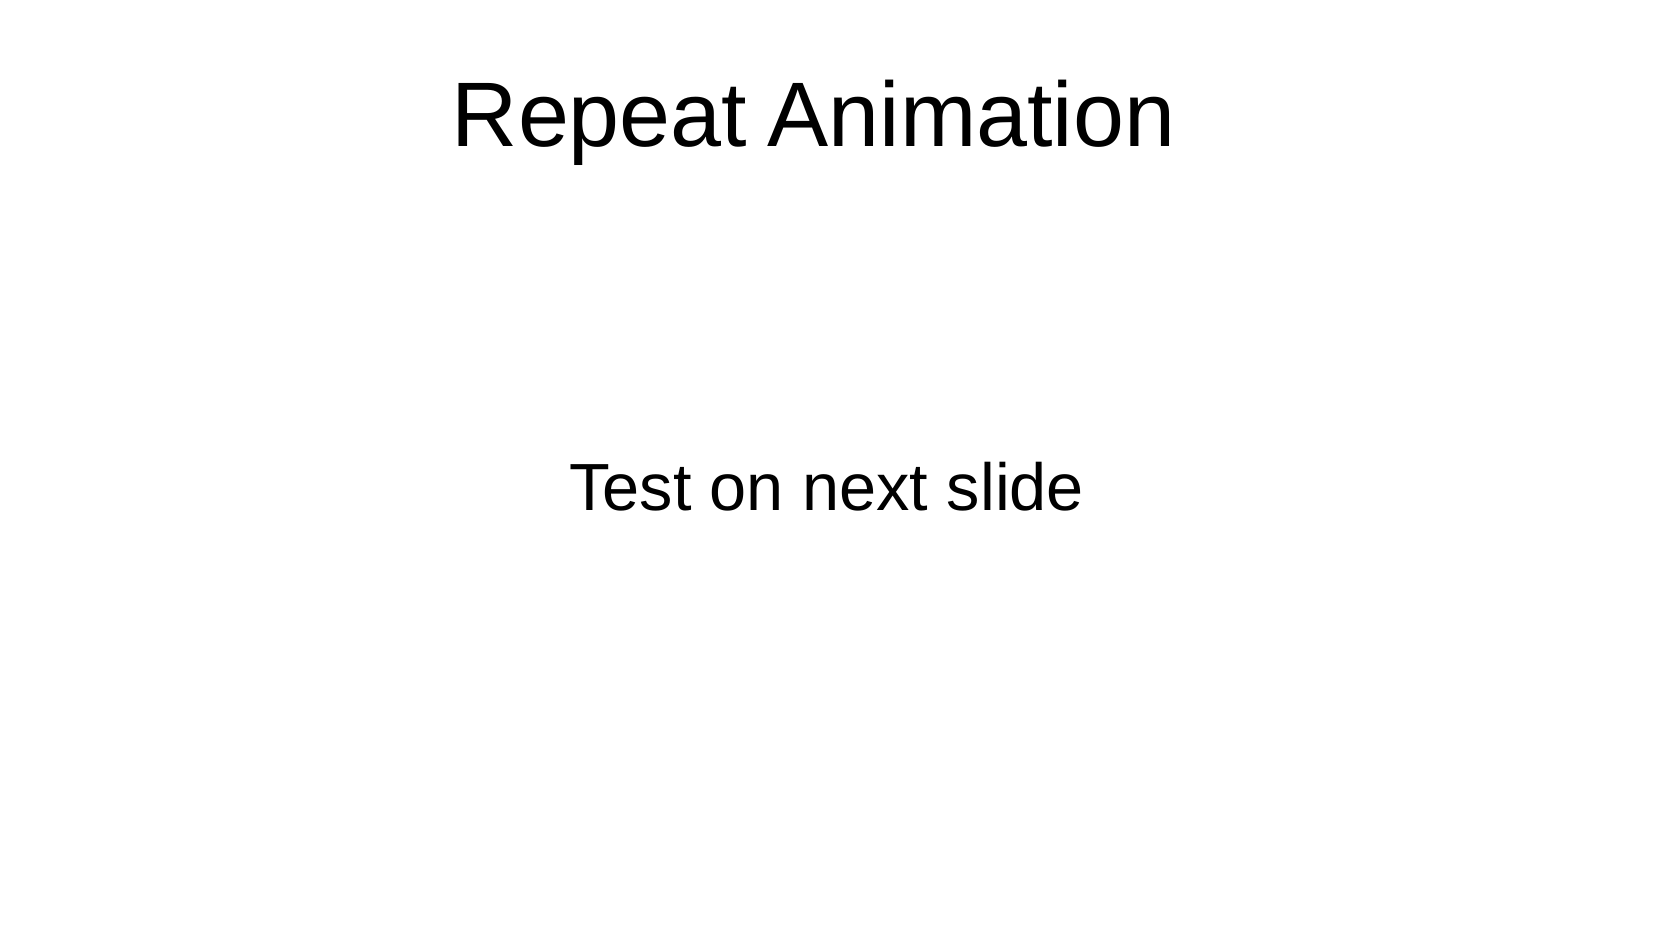

# Repeat Animation
Test on next slide